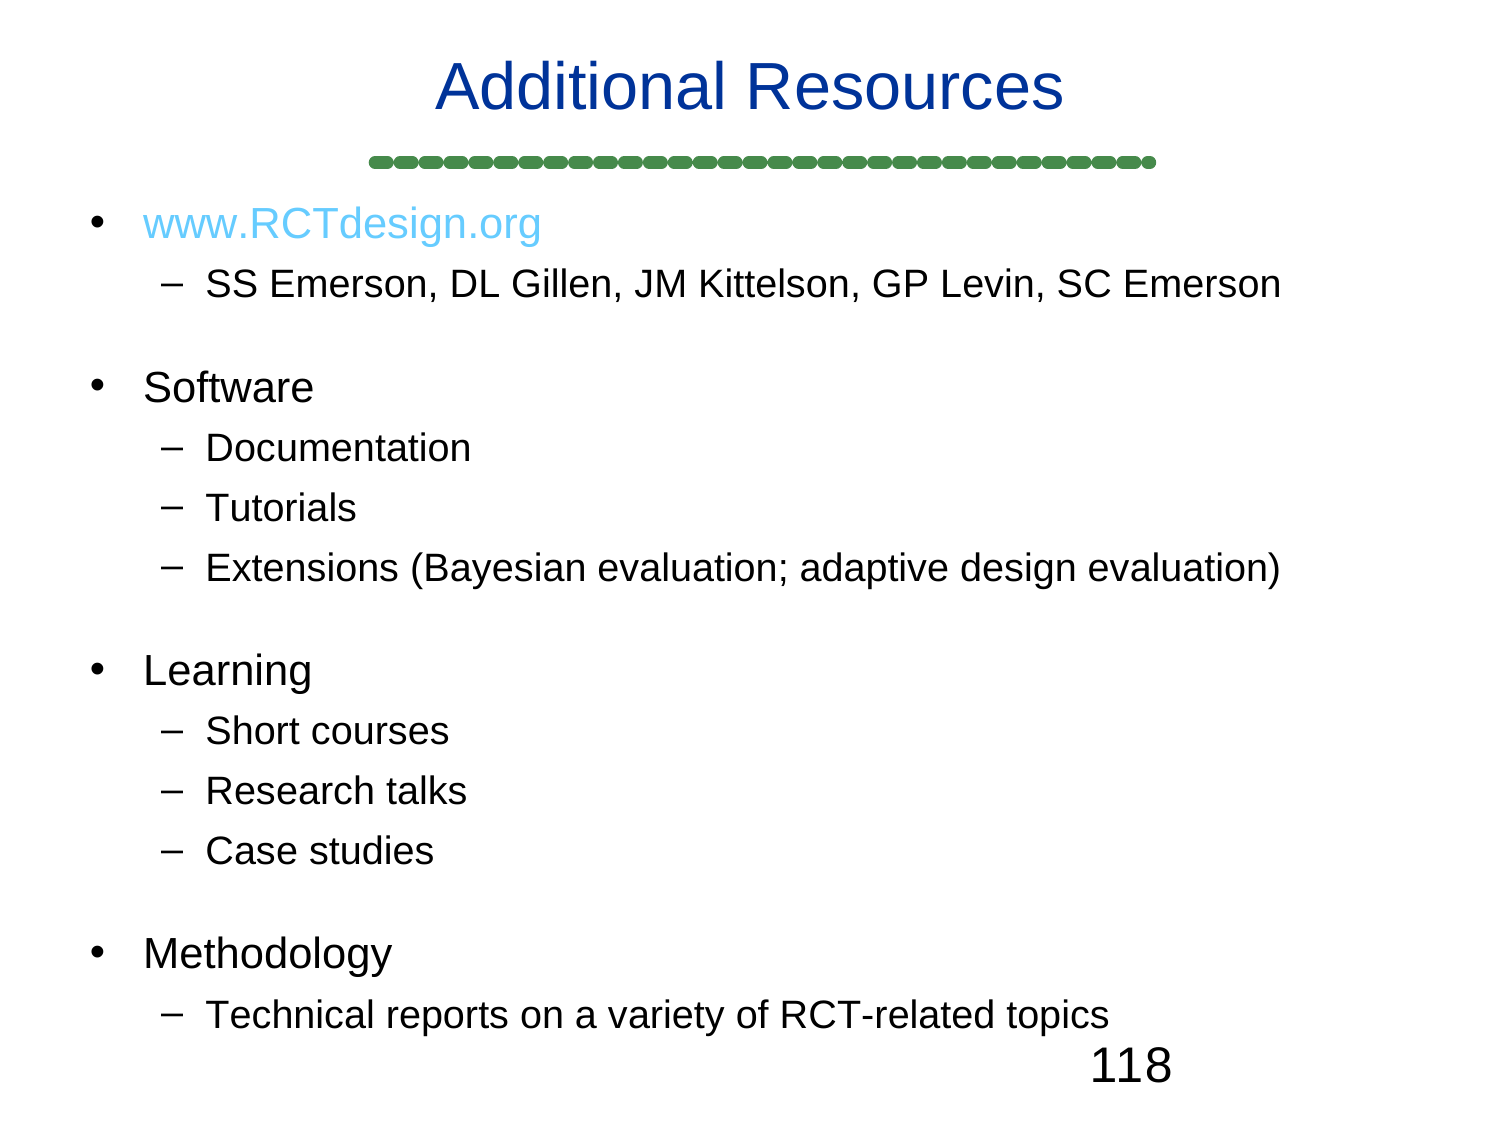

# Additional Resources
www.RCTdesign.org
SS Emerson, DL Gillen, JM Kittelson, GP Levin, SC Emerson
Software
Documentation
Tutorials
Extensions (Bayesian evaluation; adaptive design evaluation)
Learning
Short courses
Research talks
Case studies
Methodology
Technical reports on a variety of RCT-related topics
118